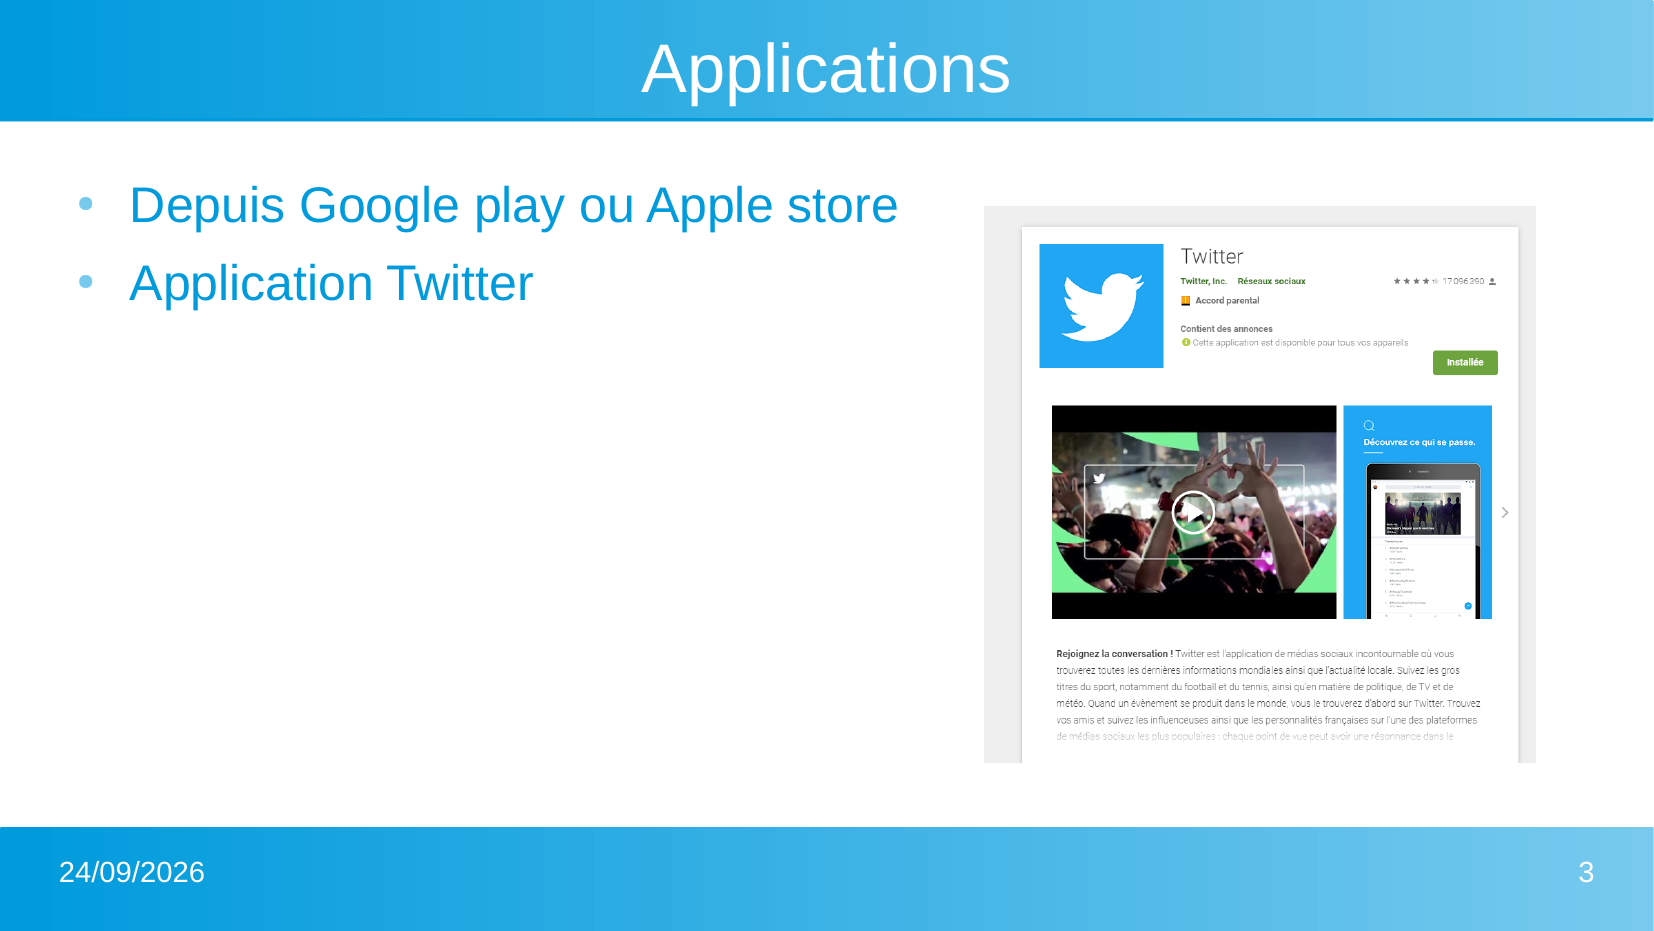

# Applications
Depuis Google play ou Apple store
Application Twitter
3